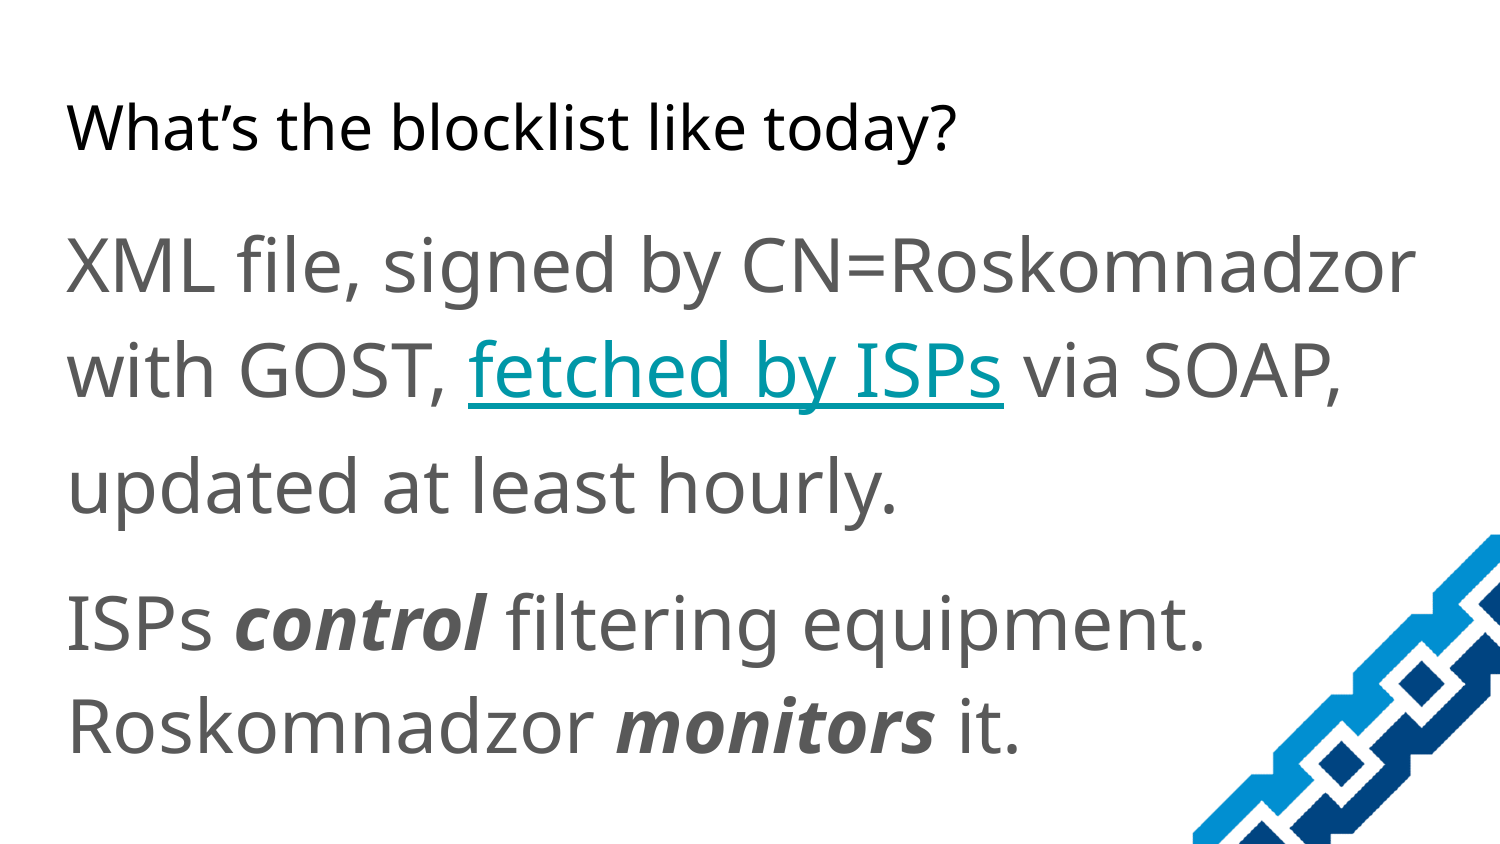

# What’s the blocklist like today?
XML file, signed by CN=Roskomnadzor with GOST, fetched by ISPs via SOAP, updated at least hourly.
ISPs control filtering equipment. Roskomnadzor monitors it.